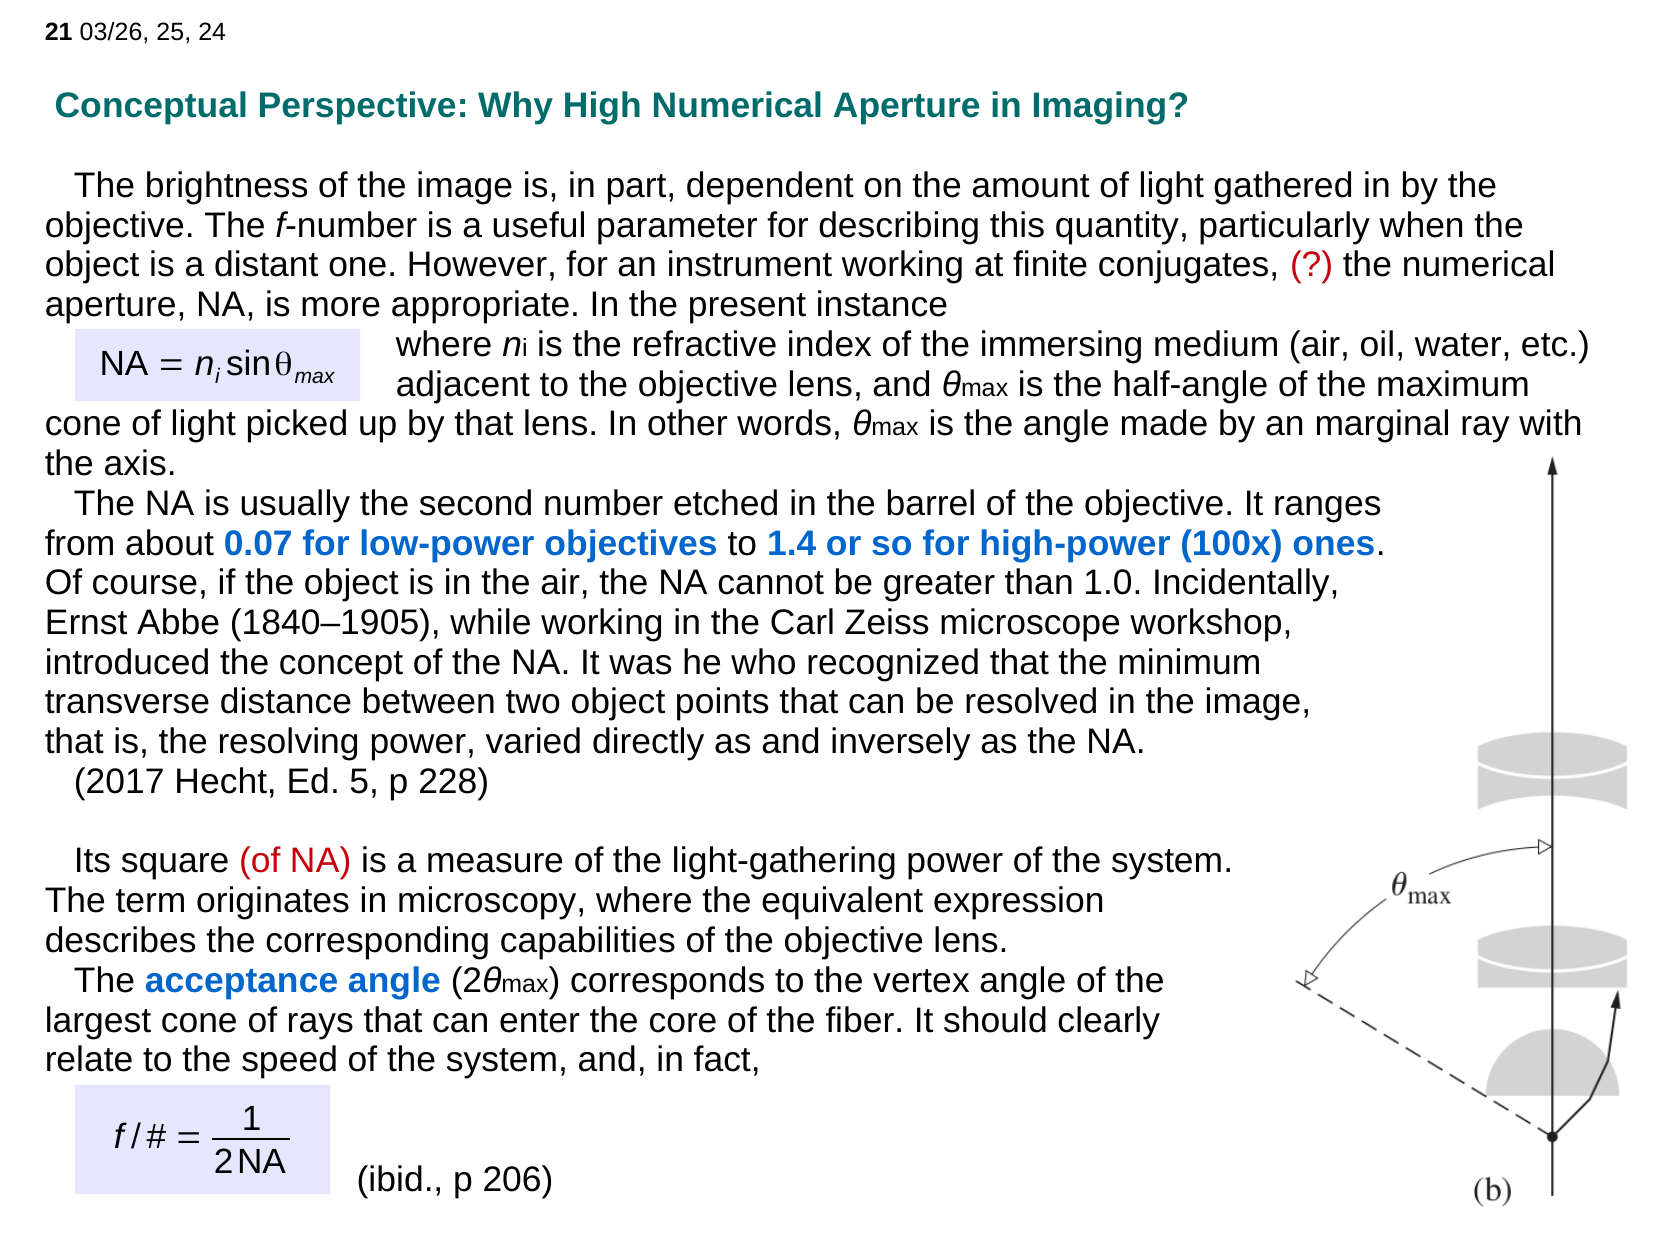

21 03/26, 25, 24
 Conceptual Perspective: Why High Numerical Aperture in Imaging?
 The brightness of the image is, in part, dependent on the amount of light gathered in by the objective. The f-number is a useful parameter for describing this quantity, particularly when the object is a distant one. However, for an instrument working at finite conjugates, (?) the numerical aperture, NA, is more appropriate. In the present instance
 where ni is the refractive index of the immersing medium (air, oil, water, etc.)
 adjacent to the objective lens, and θmax is the half-angle of the maximum cone of light picked up by that lens. In other words, θmax is the angle made by an marginal ray with the axis.
 The NA is usually the second number etched in the barrel of the objective. It ranges
from about 0.07 for low-power objectives to 1.4 or so for high-power (100x) ones.
Of course, if the object is in the air, the NA cannot be greater than 1.0. Incidentally,
Ernst Abbe (1840–1905), while working in the Carl Zeiss microscope workshop,
introduced the concept of the NA. It was he who recognized that the minimum
transverse distance between two object points that can be resolved in the image,
that is, the resolving power, varied directly as and inversely as the NA.
 (2017 Hecht, Ed. 5, p 228)
 Its square (of NA) is a measure of the light-gathering power of the system.
The term originates in microscopy, where the equivalent expression
describes the corresponding capabilities of the objective lens.
 The acceptance angle (2θmax) corresponds to the vertex angle of the
largest cone of rays that can enter the core of the fiber. It should clearly
relate to the speed of the system, and, in fact,
 (ibid., p 206)
1